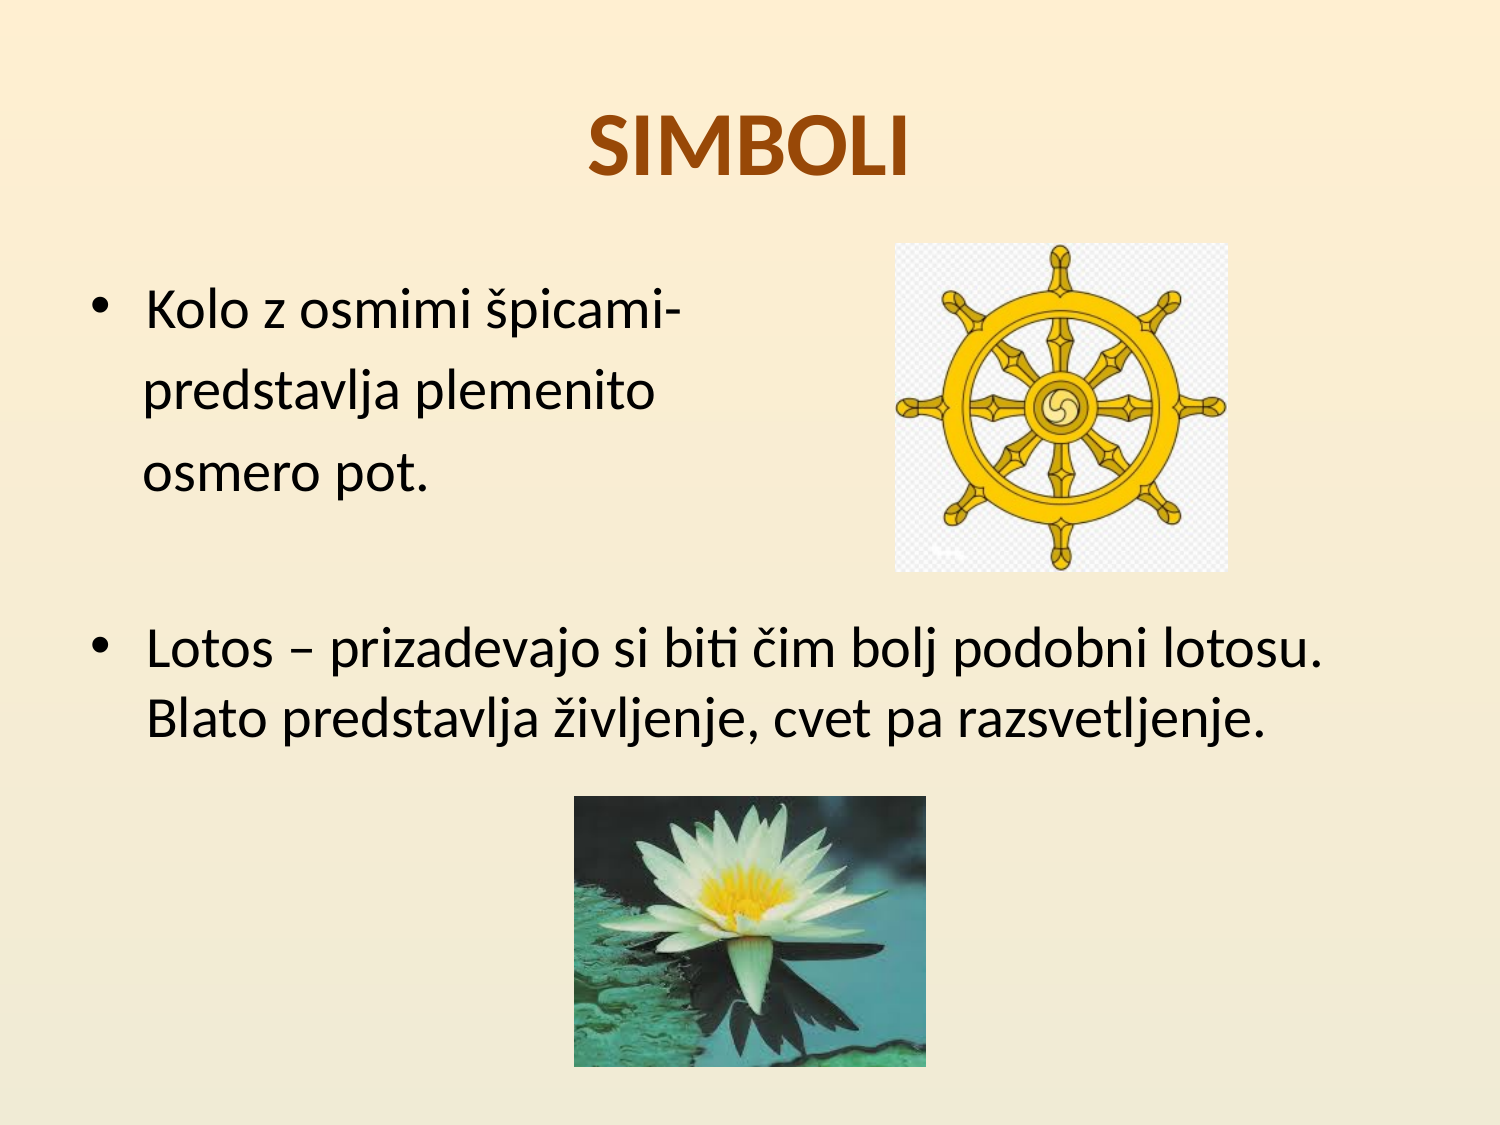

# SIMBOLI
Kolo z osmimi špicami-
 predstavlja plemenito
 osmero pot.
Lotos – prizadevajo si biti čim bolj podobni lotosu. Blato predstavlja življenje, cvet pa razsvetljenje.